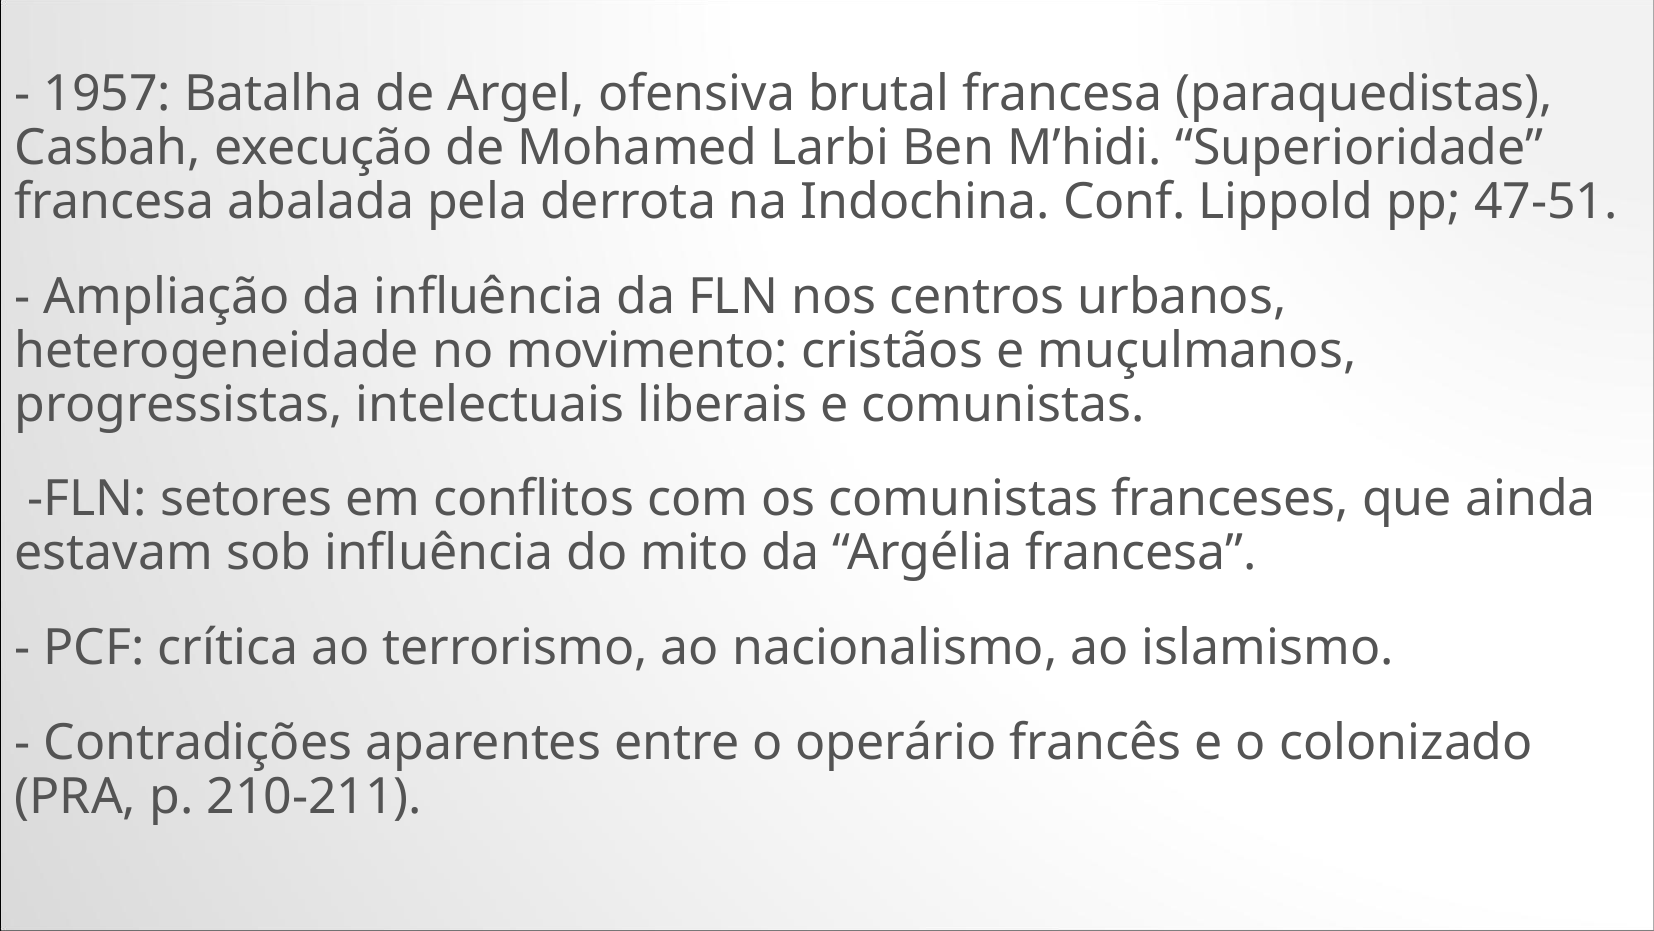

- 1957: Batalha de Argel, ofensiva brutal francesa (paraquedistas), Casbah, execução de Mohamed Larbi Ben M’hidi. “Superioridade” francesa abalada pela derrota na Indochina. Conf. Lippold pp; 47-51.
- Ampliação da influência da FLN nos centros urbanos, heterogeneidade no movimento: cristãos e muçulmanos, progressistas, intelectuais liberais e comunistas.
 -FLN: setores em conflitos com os comunistas franceses, que ainda estavam sob influência do mito da “Argélia francesa”.
- PCF: crítica ao terrorismo, ao nacionalismo, ao islamismo.
- Contradições aparentes entre o operário francês e o colonizado (PRA, p. 210-211).